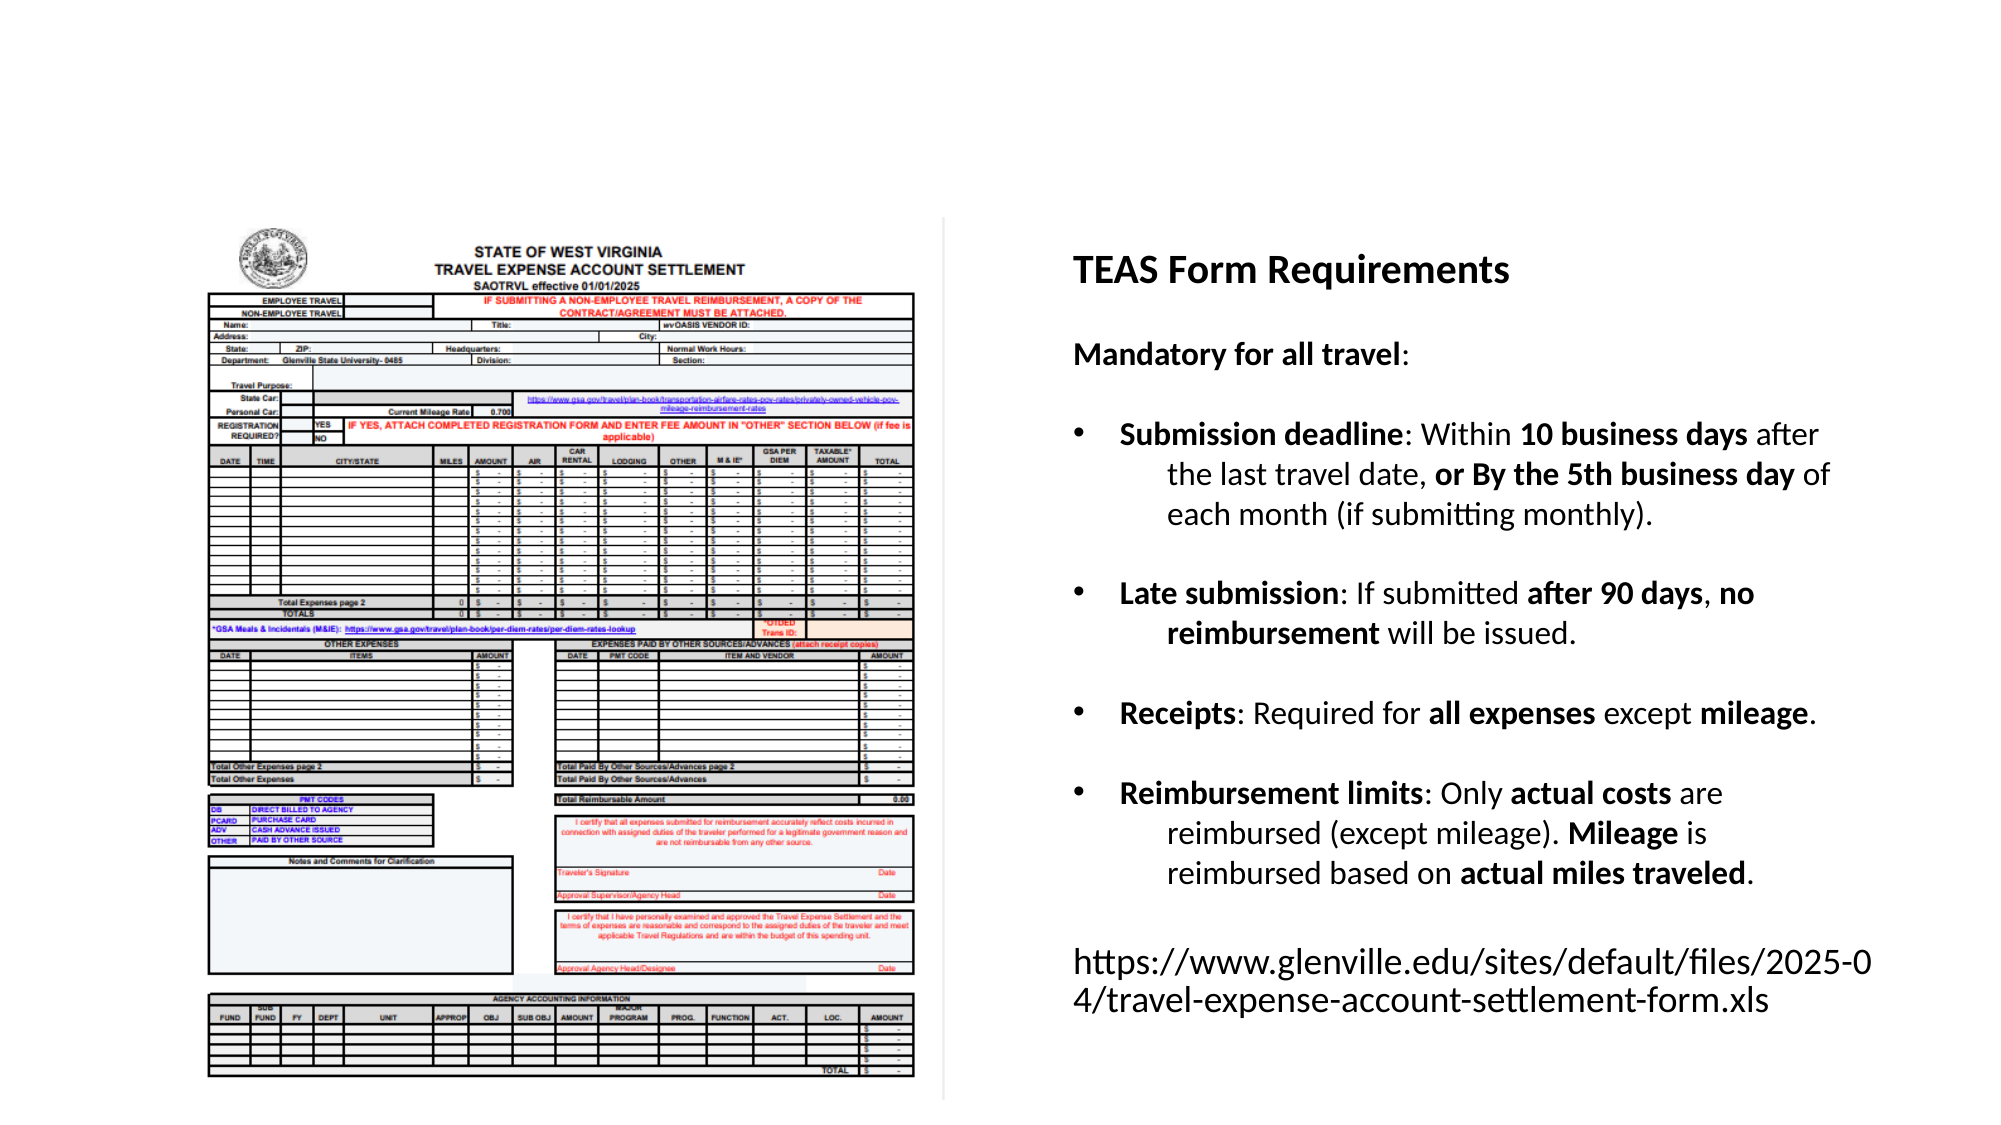

# Travel Expense Account Settlement Form (TEAS)
TEAS Form Requirements
Mandatory for all travel:
Submission deadline: Within 10 business days after the last travel date, or By the 5th business day of each month (if submitting monthly).
Late submission: If submitted after 90 days, no reimbursement will be issued.
Receipts: Required for all expenses except mileage.
Reimbursement limits: Only actual costs are reimbursed (except mileage). Mileage is reimbursed based on actual miles traveled.
https://www.glenville.edu/sites/default/files/2025-04/travel-expense-account-settlement-form.xls